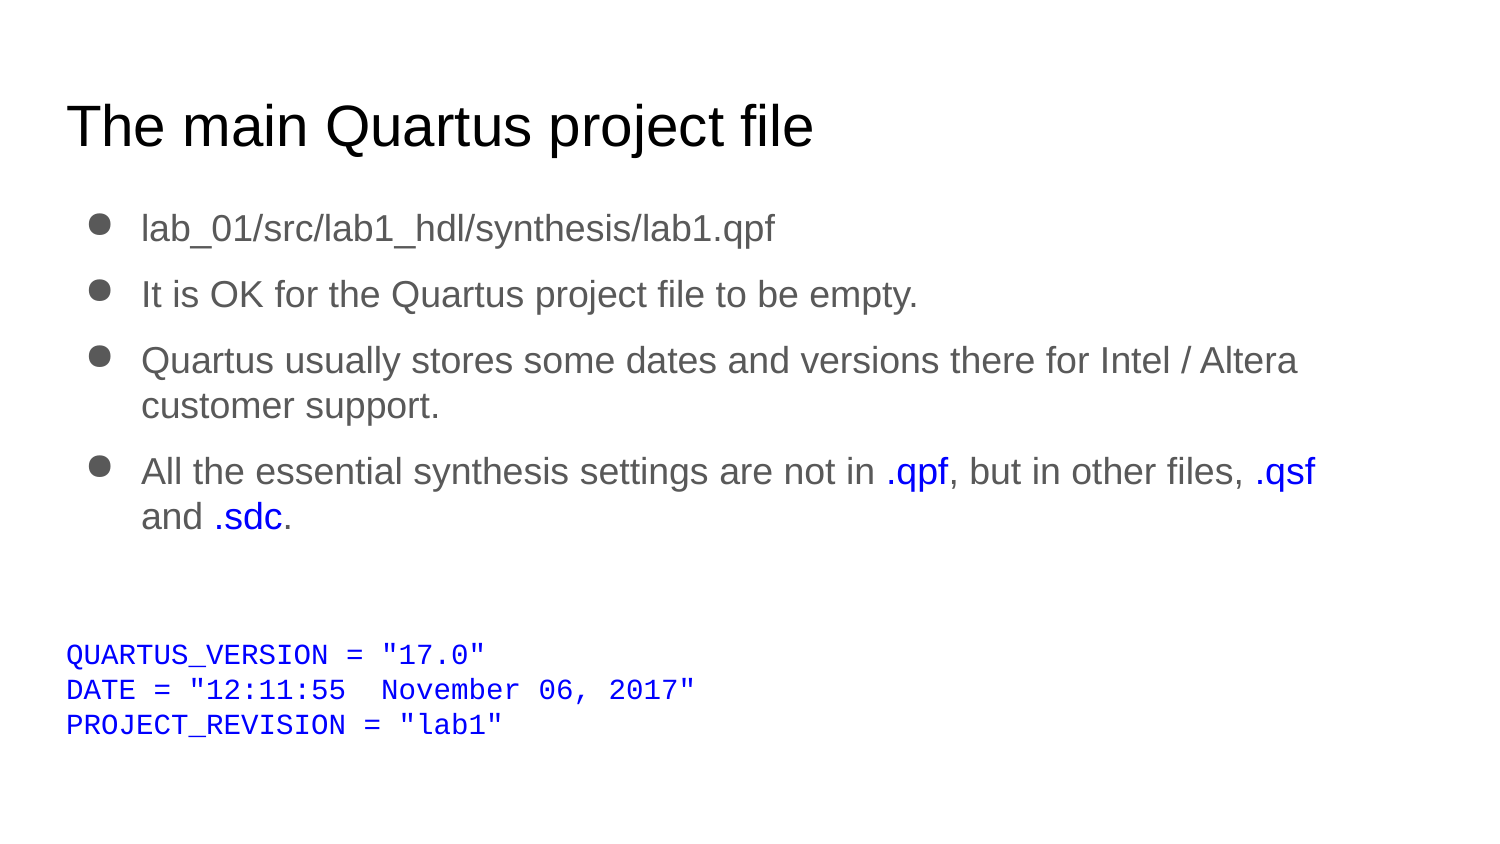

# The main Quartus project file
lab_01/src/lab1_hdl/synthesis/lab1.qpf
It is OK for the Quartus project file to be empty.
Quartus usually stores some dates and versions there for Intel / Altera customer support.
All the essential synthesis settings are not in .qpf, but in other files, .qsf and .sdc.
QUARTUS_VERSION = "17.0"
DATE = "12:11:55 November 06, 2017"
PROJECT_REVISION = "lab1"